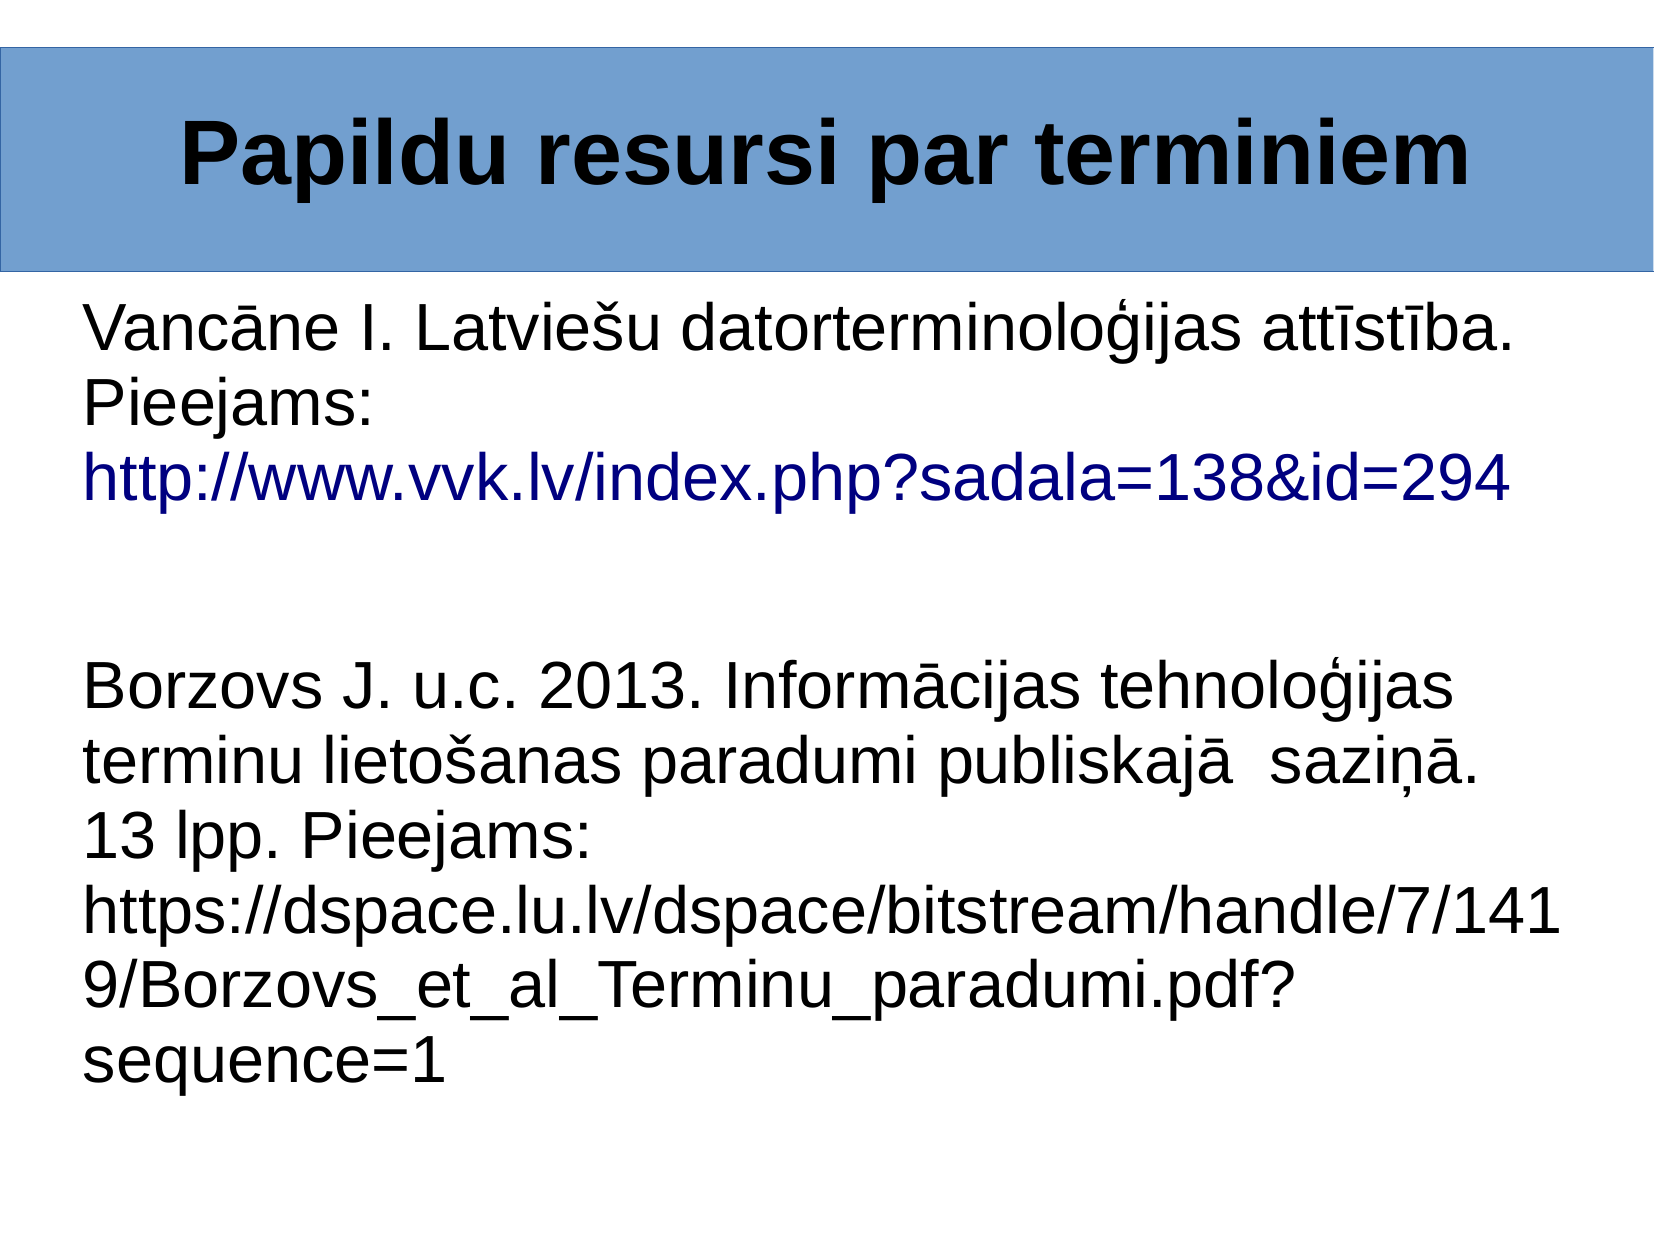

# Papildu resursi par terminiem
Vancāne I. Latviešu datorterminoloģijas attīstība. Pieejams: http://www.vvk.lv/index.php?sadala=138&id=294
Borzovs J. u.c. 2013. Informācijas tehnoloģijas terminu lietošanas paradumi publiskajā saziņā. 13 lpp. Pieejams: https://dspace.lu.lv/dspace/bitstream/handle/7/1419/Borzovs_et_al_Terminu_paradumi.pdf?sequence=1